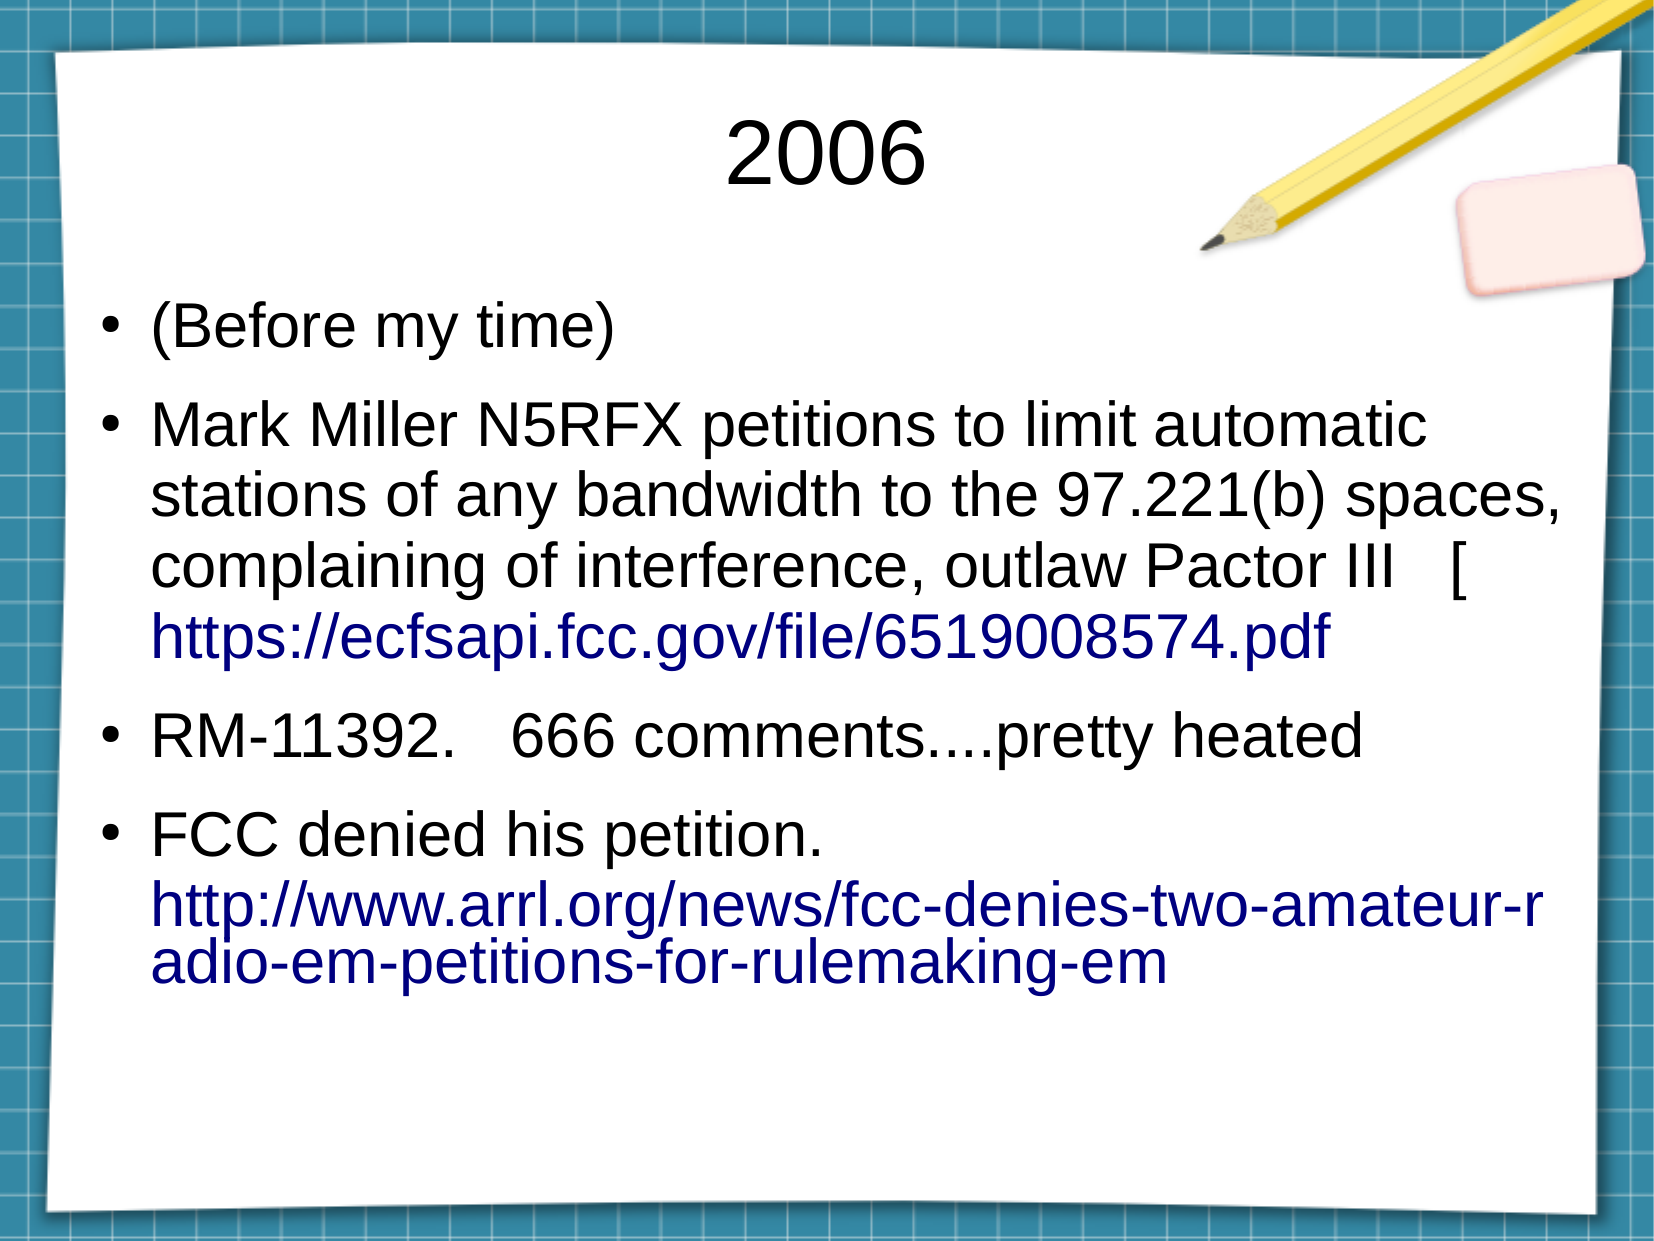

# 2006
(Before my time)
Mark Miller N5RFX petitions to limit automatic stations of any bandwidth to the 97.221(b) spaces, complaining of interference, outlaw Pactor III [https://ecfsapi.fcc.gov/file/6519008574.pdf
RM-11392. 666 comments....pretty heated
FCC denied his petition. http://www.arrl.org/news/fcc-denies-two-amateur-radio-em-petitions-for-rulemaking-em